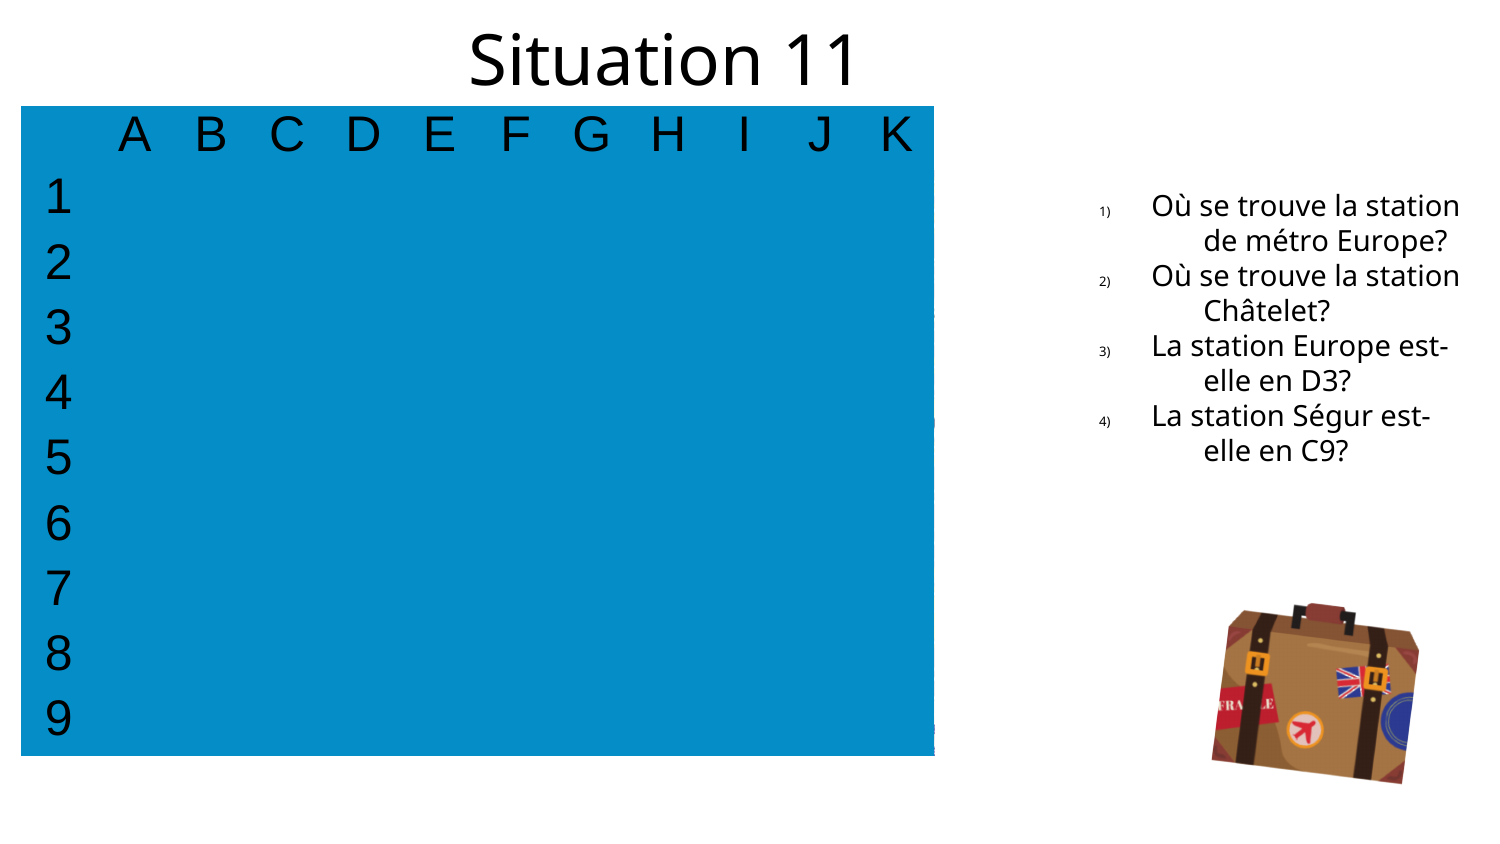

Situation 11
| | A | B | C | D | E | F | G | H | I | J | K |
| --- | --- | --- | --- | --- | --- | --- | --- | --- | --- | --- | --- |
| 1 | | | | | | | | | | | |
| 2 | | | | | | | | | | | |
| 3 | | | | | | | | | | | |
| 4 | | | | | | | | | | | |
| 5 | | | | | | | | | | | |
| 6 | | | | | | | | | | | |
| 7 | | | | | | | | | | | |
| 8 | | | | | | | | | | | |
| 9 | | | | | | | | | | | |
Où se trouve la station de métro Europe?
Où se trouve la station Châtelet?
La station Europe est-elle en D3?
La station Ségur est-elle en C9?